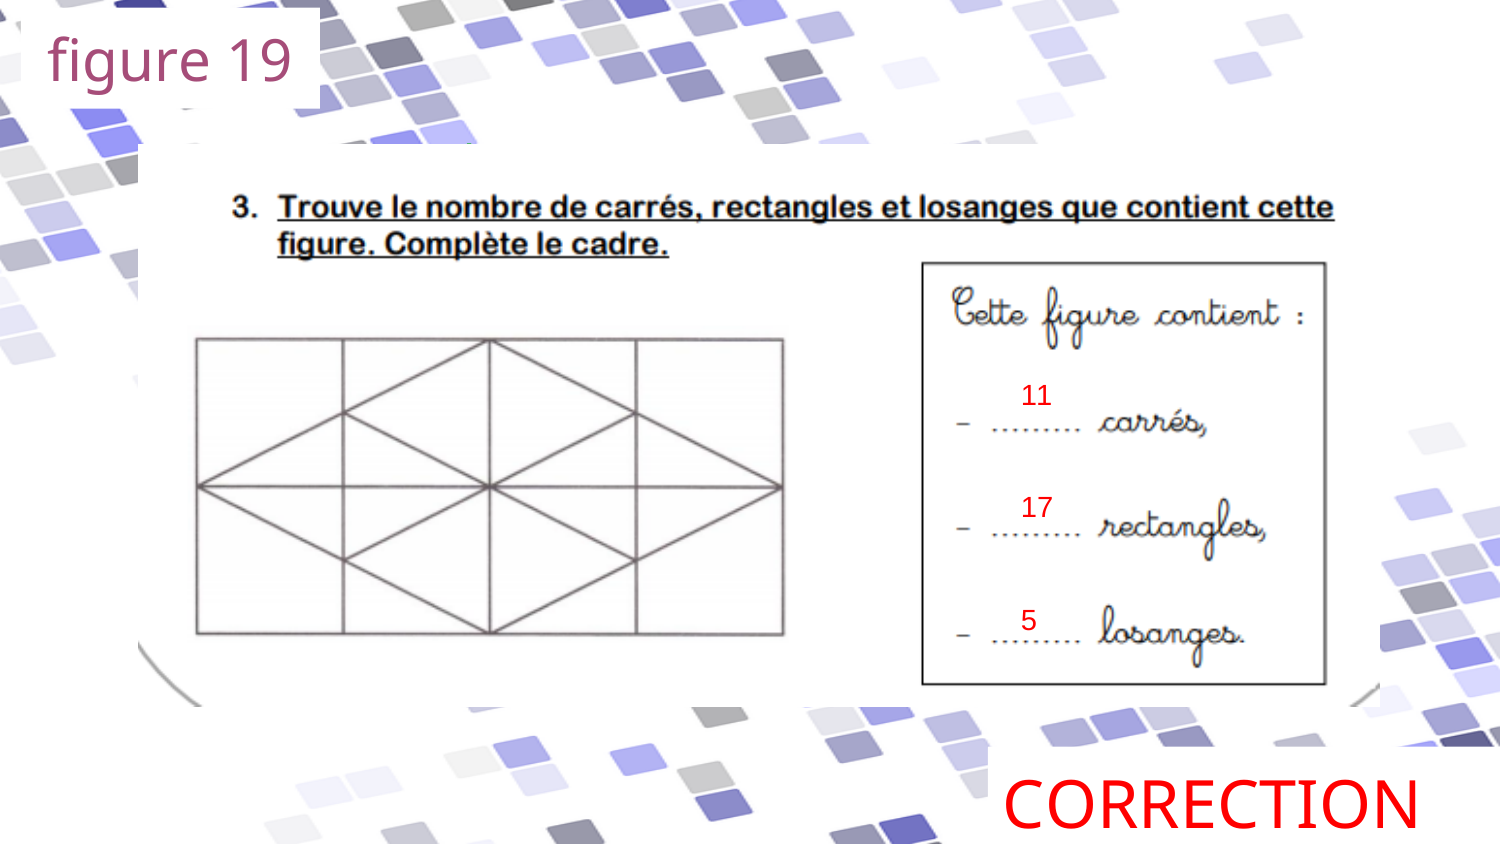

figure 19
Pour corriger votre page, copier / coller les images et le texte sur cette diapositive
11
17
5
CORRECTION